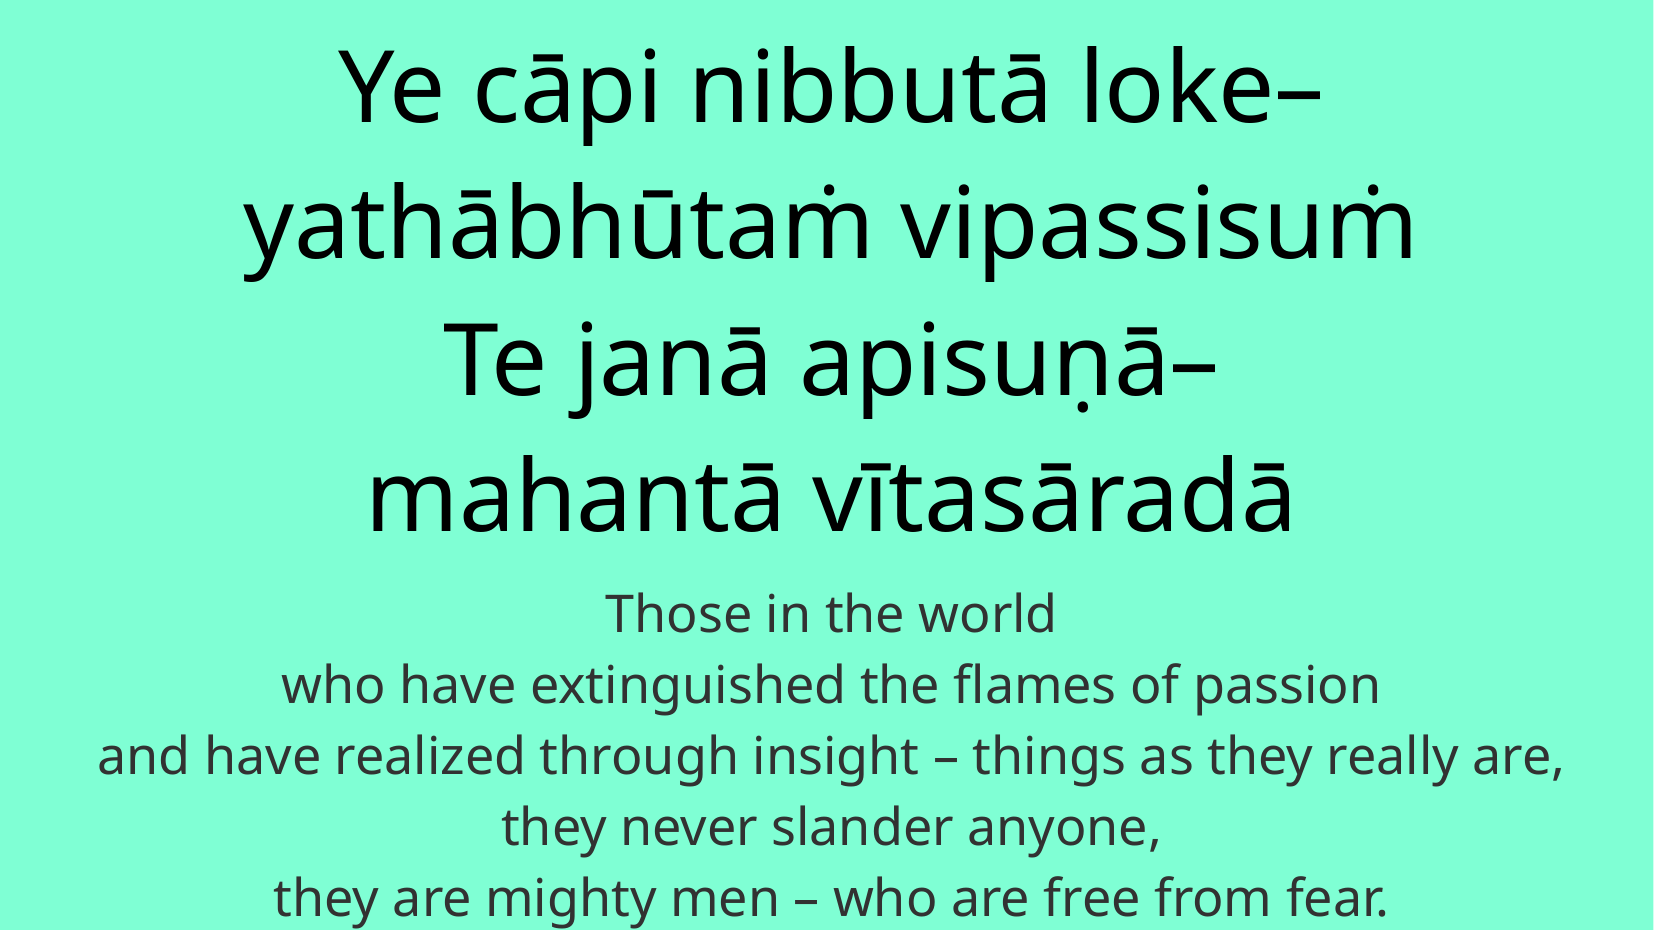

# Ye cāpi nibbutā loke–
yathābhūtaṁ vipassisuṁ
Te janā apisuṇā–
mahantā vītasāradā
Those in the world
who have extinguished the flames of passion
and have realized through insight – things as they really are,
they never slander anyone,
they are mighty men – who are free from fear.